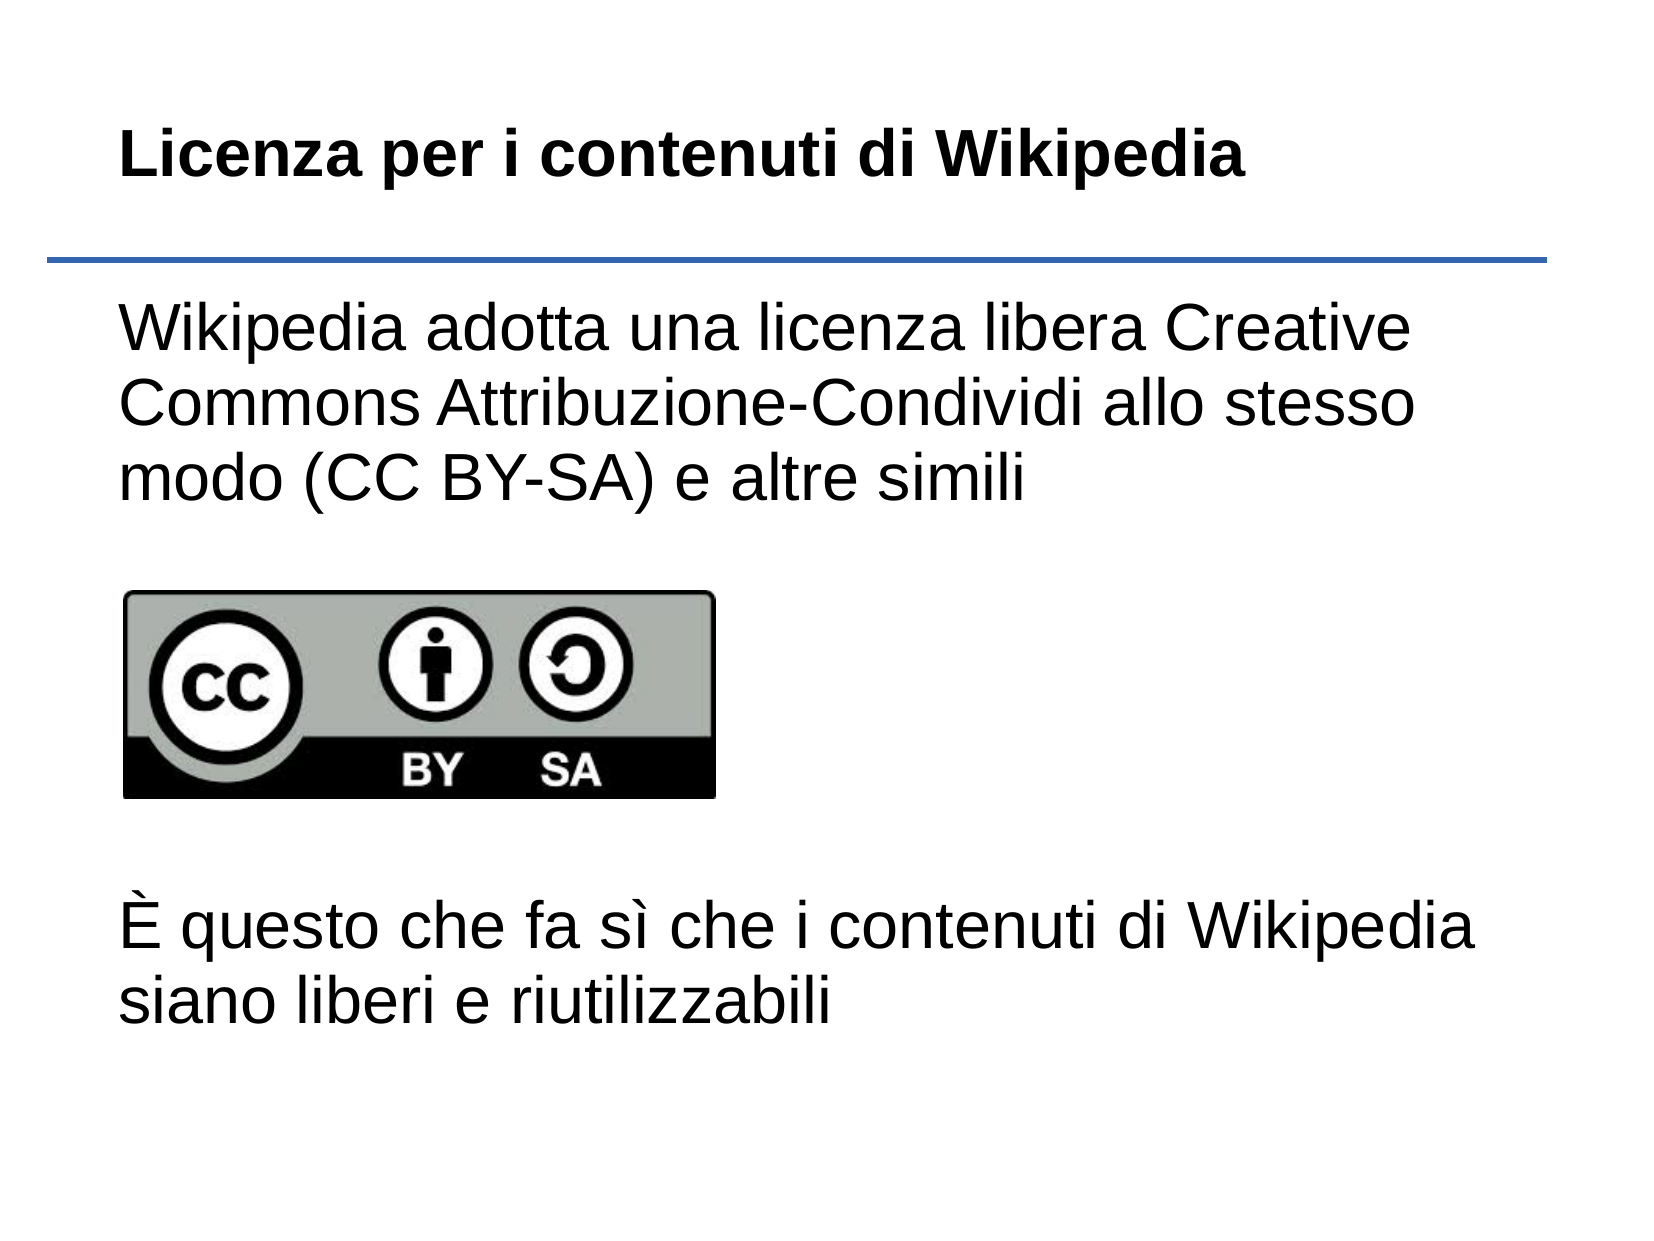

# Licenza per i contenuti di Wikipedia
Wikipedia adotta una licenza libera Creative Commons Attribuzione-Condividi allo stesso modo (CC BY-SA) e altre simili
È questo che fa sì che i contenuti di Wikipedia siano liberi e riutilizzabili